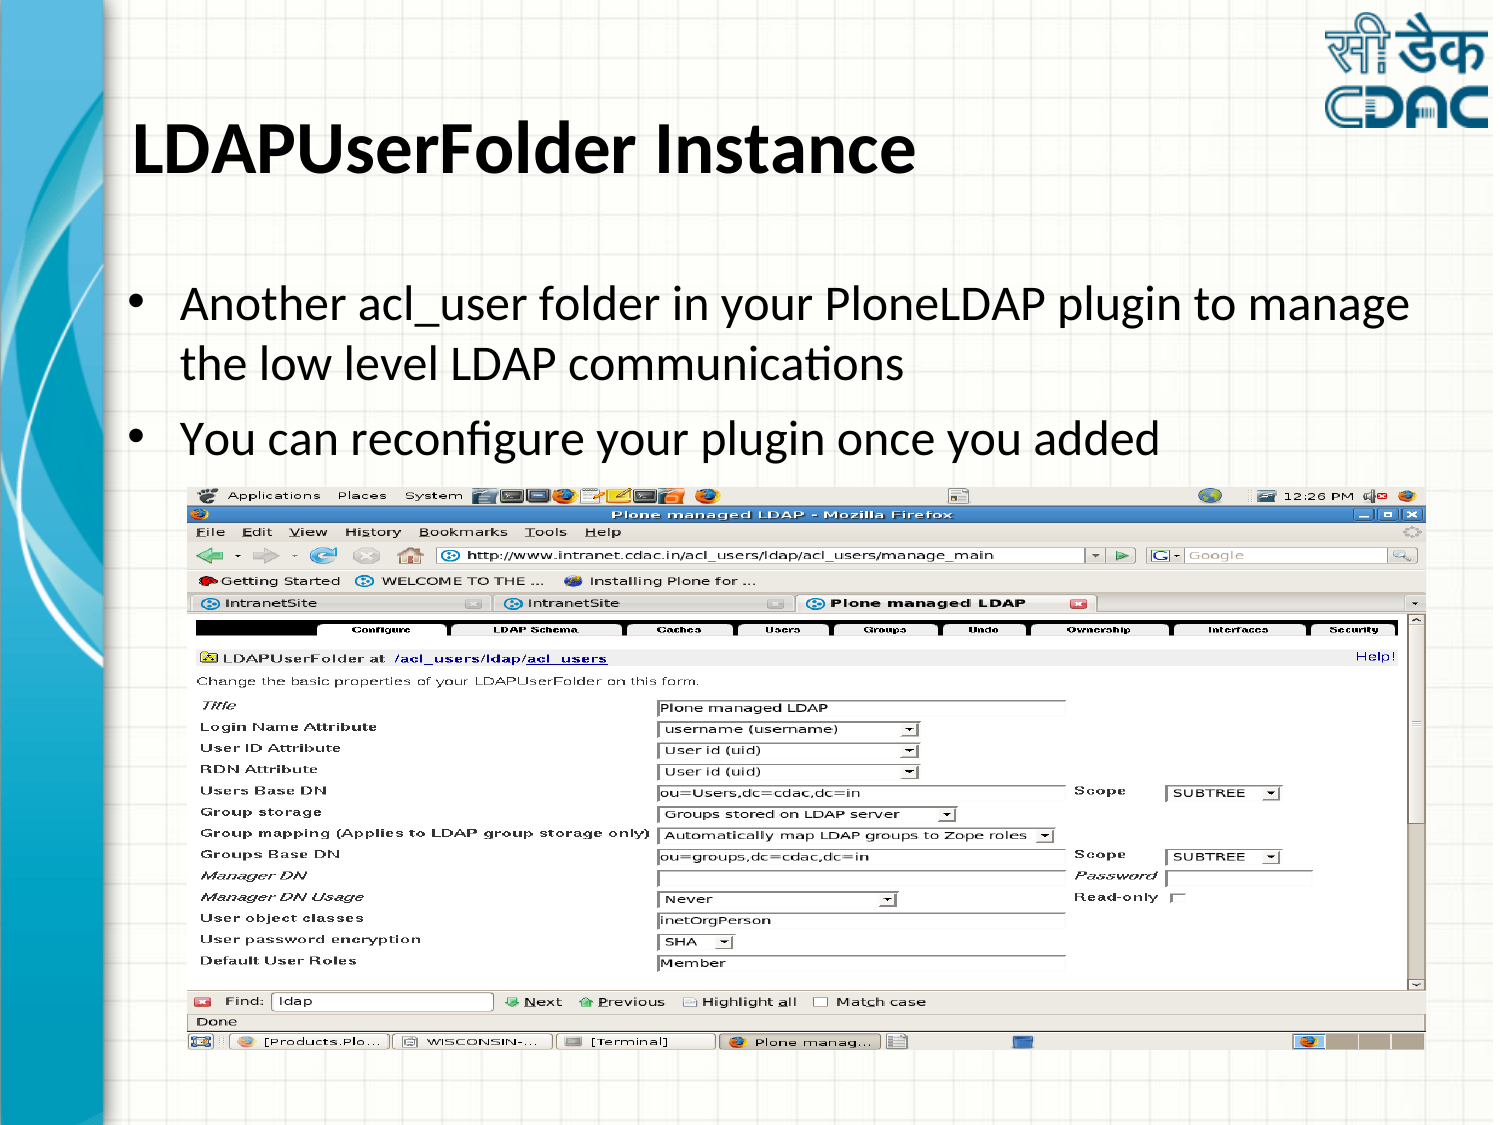

LDAPUserFolder Instance
Another acl_user folder in your PloneLDAP plugin to manage the low level LDAP communications
You can reconfigure your plugin once you added